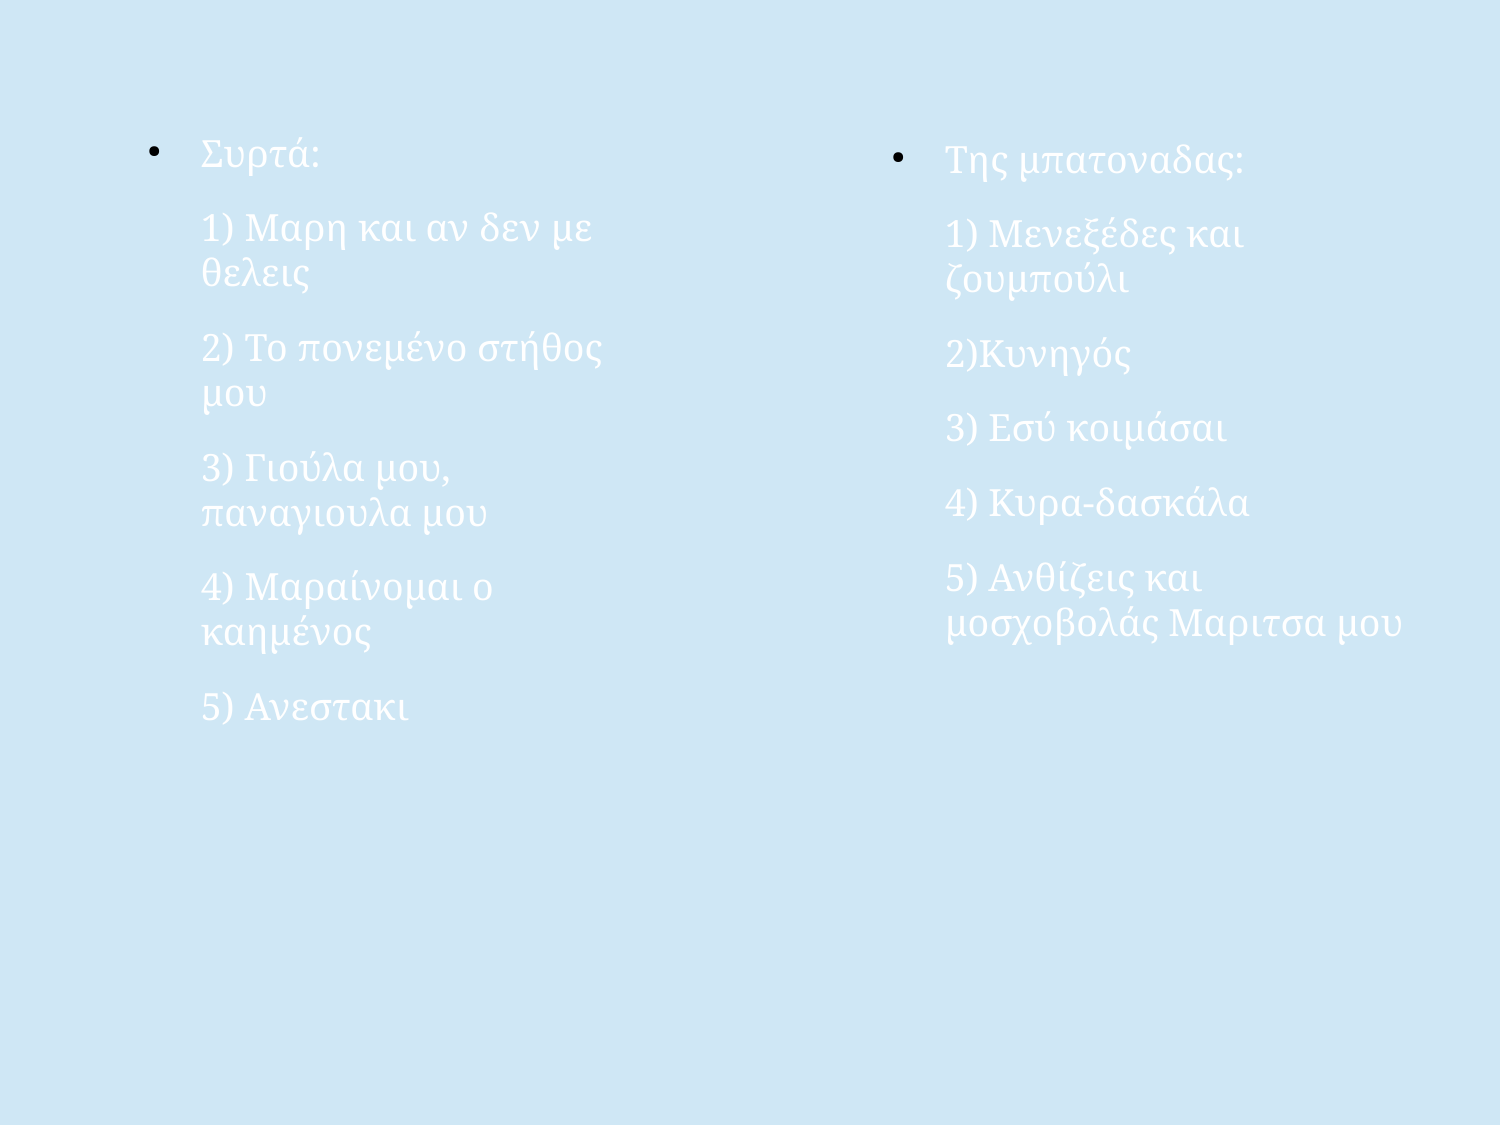

# Συρτά:
1) Μαρη και αν δεν με θελεις
2) Το πονεμένο στήθος μου
3) Γιούλα μου, παναγιουλα μου
4) Μαραίνομαι ο καημένος
5) Ανεστακι
Της μπατοναδας:
1) Μενεξέδες και ζουμπούλι
2)Κυνηγός
3) Εσύ κοιμάσαι
4) Κυρα-δασκάλα
5) Ανθίζεις και μοσχοβολάς Μαριτσα μου